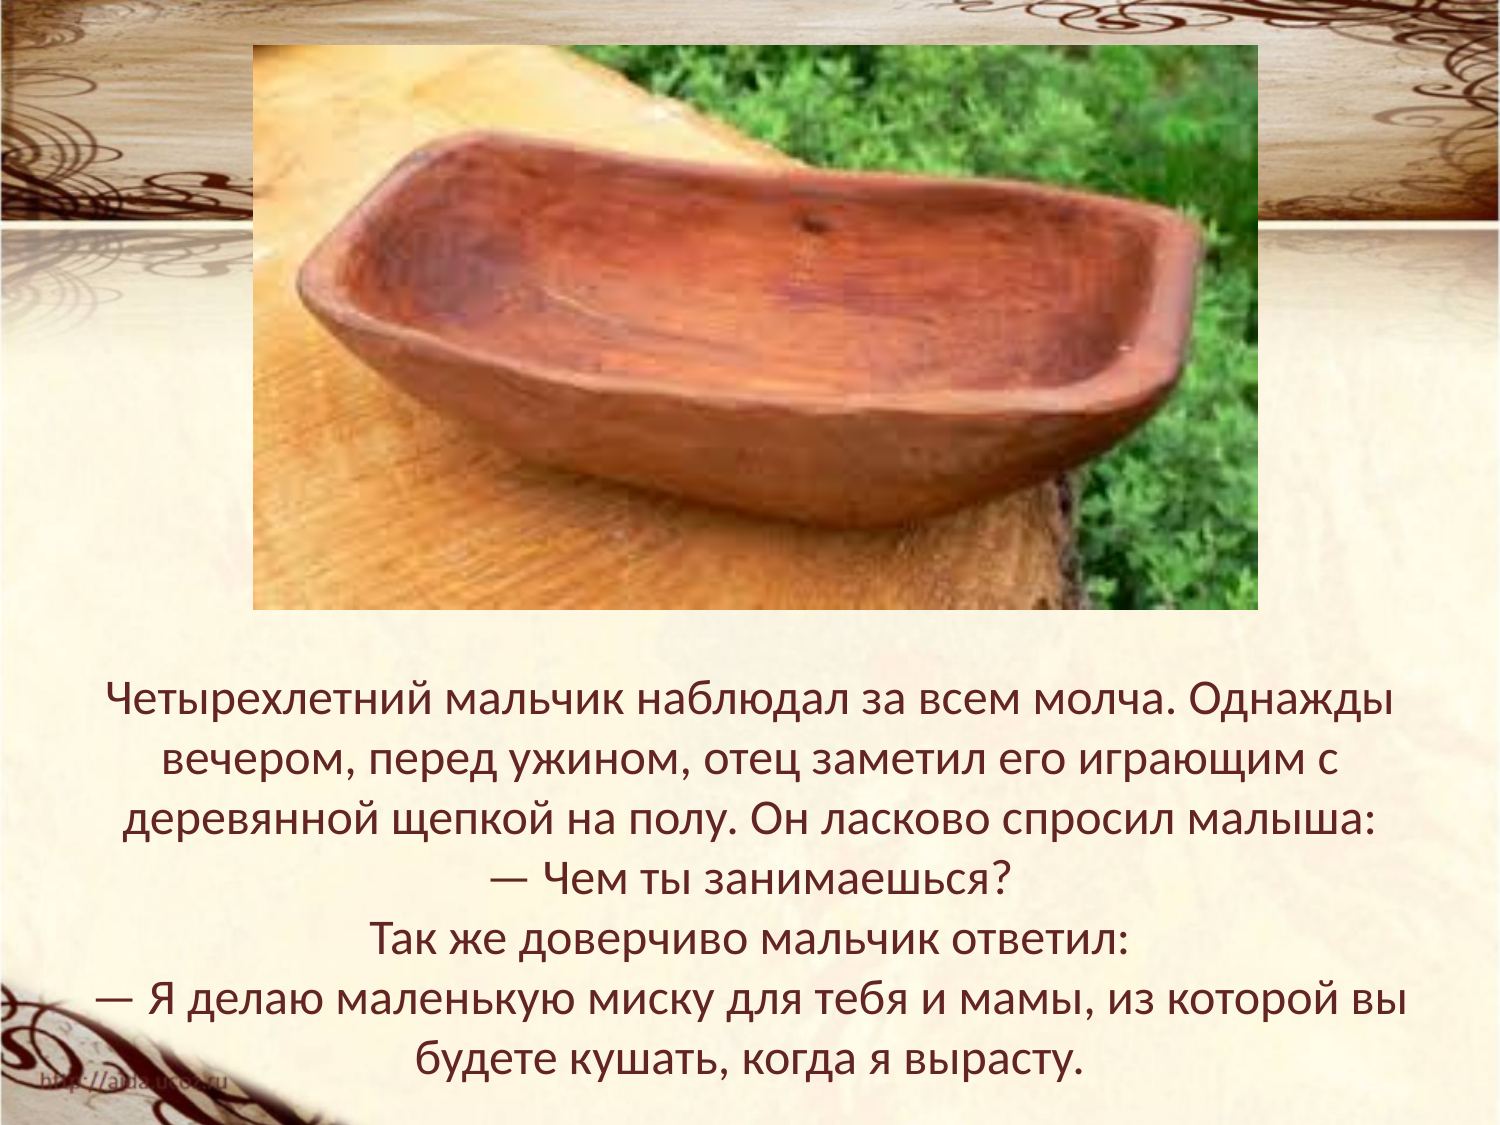

#
Четырехлетний мальчик наблюдал за всем молча. Однажды вечером, перед ужином, отец заметил его играющим с деревянной щепкой на полу. Он ласково спросил малыша:
— Чем ты занимаешься?
Так же доверчиво мальчик ответил:
— Я делаю маленькую миску для тебя и мамы, из которой вы будете кушать, когда я вырасту.